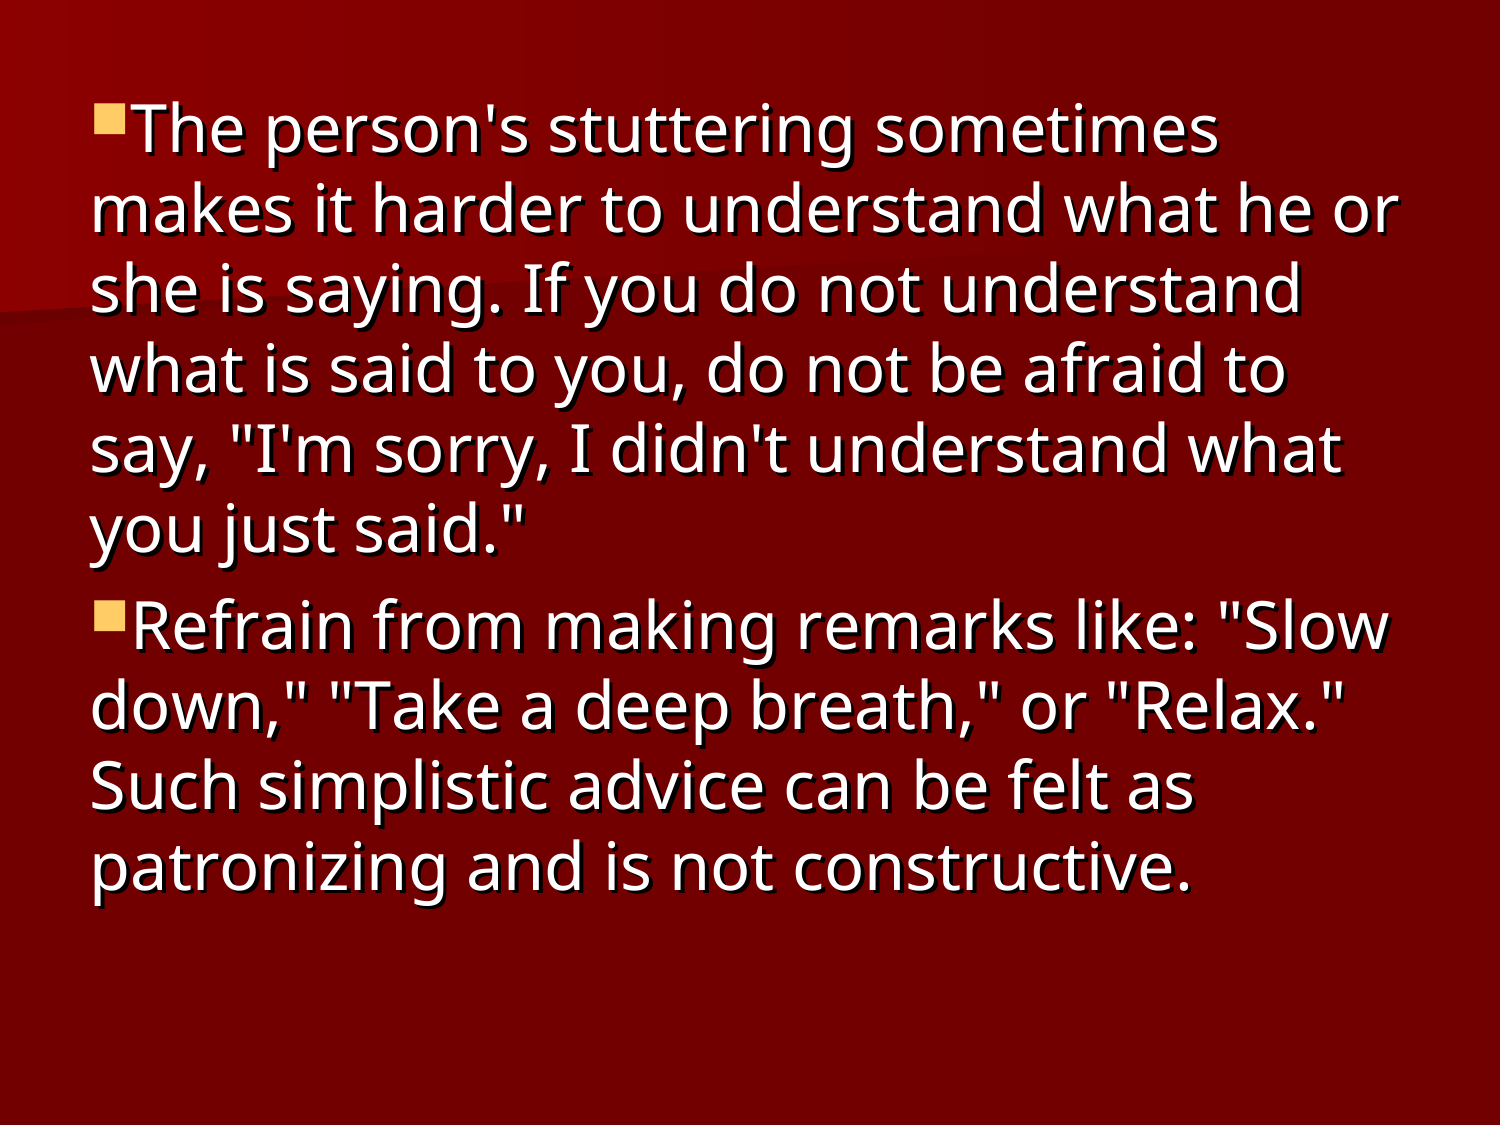

# The person's stuttering sometimes makes it harder to understand what he or she is saying. If you do not understand what is said to you, do not be afraid to say, "I'm sorry, I didn't understand what you just said."
Refrain from making remarks like: "Slow down," "Take a deep breath," or "Relax." Such simplistic advice can be felt as patronizing and is not constructive.